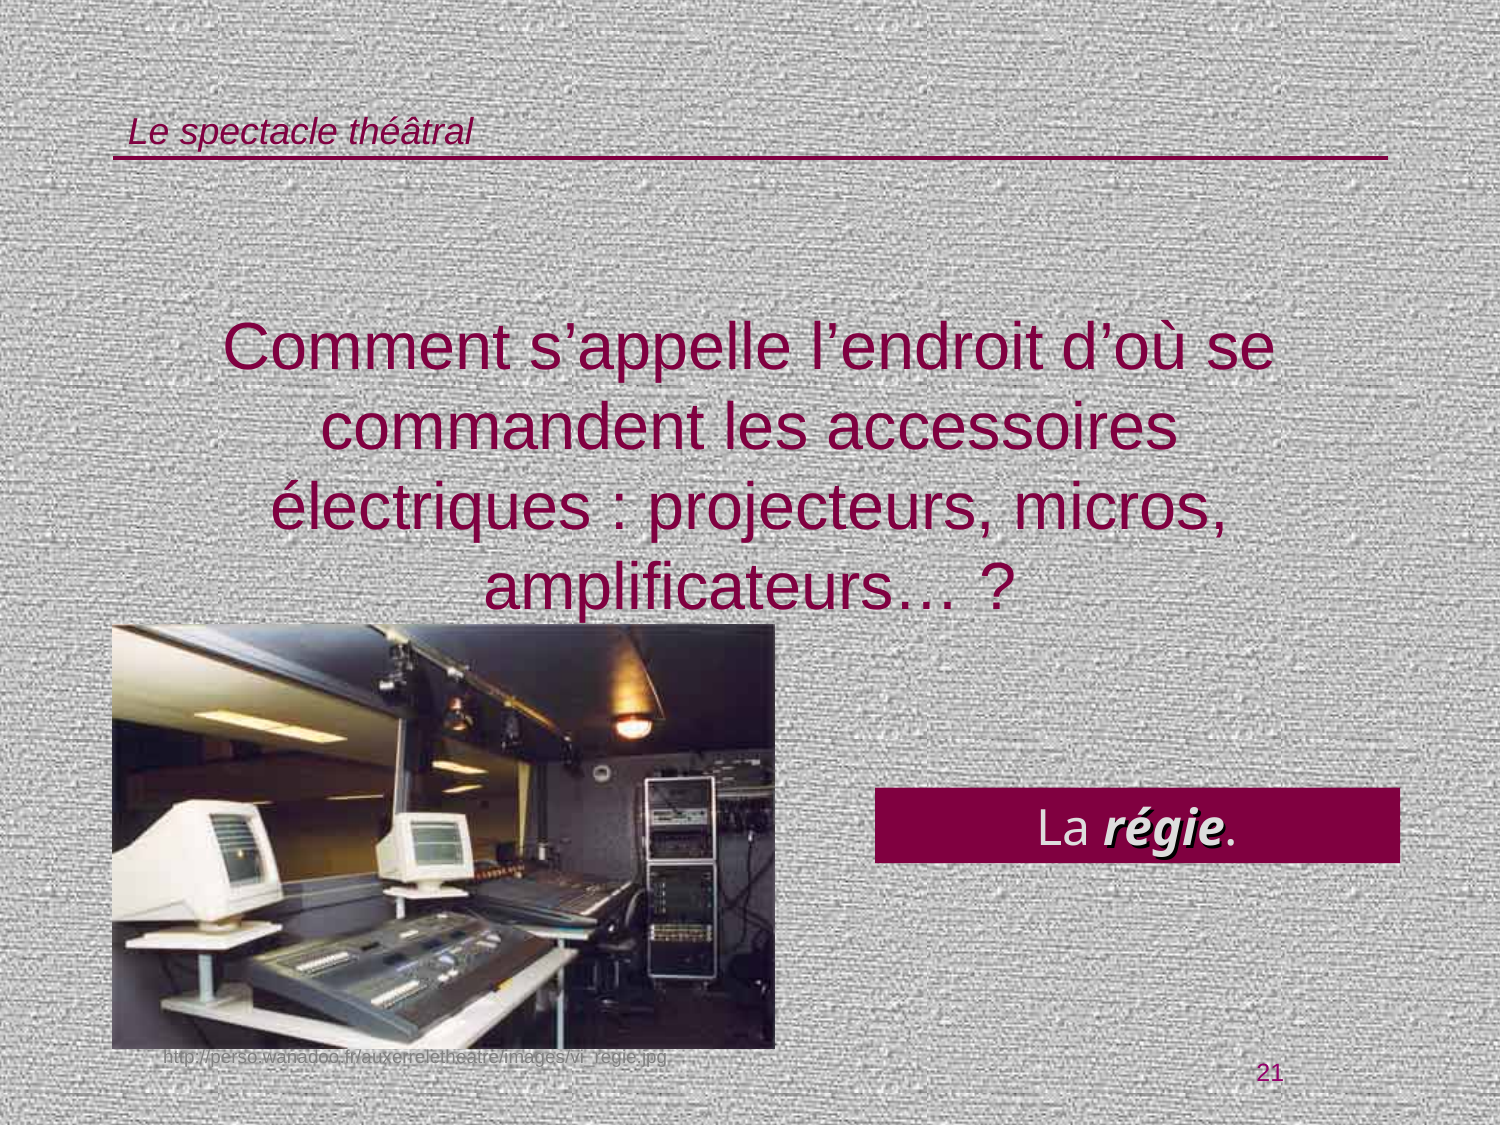

Comment s’appelle l’endroit d’où se commandent les accessoires électriques : projecteurs, micros, amplificateurs… ?
La régie.
http://perso.wanadoo.fr/auxerreletheatre/images/vi_regie.jpg
21